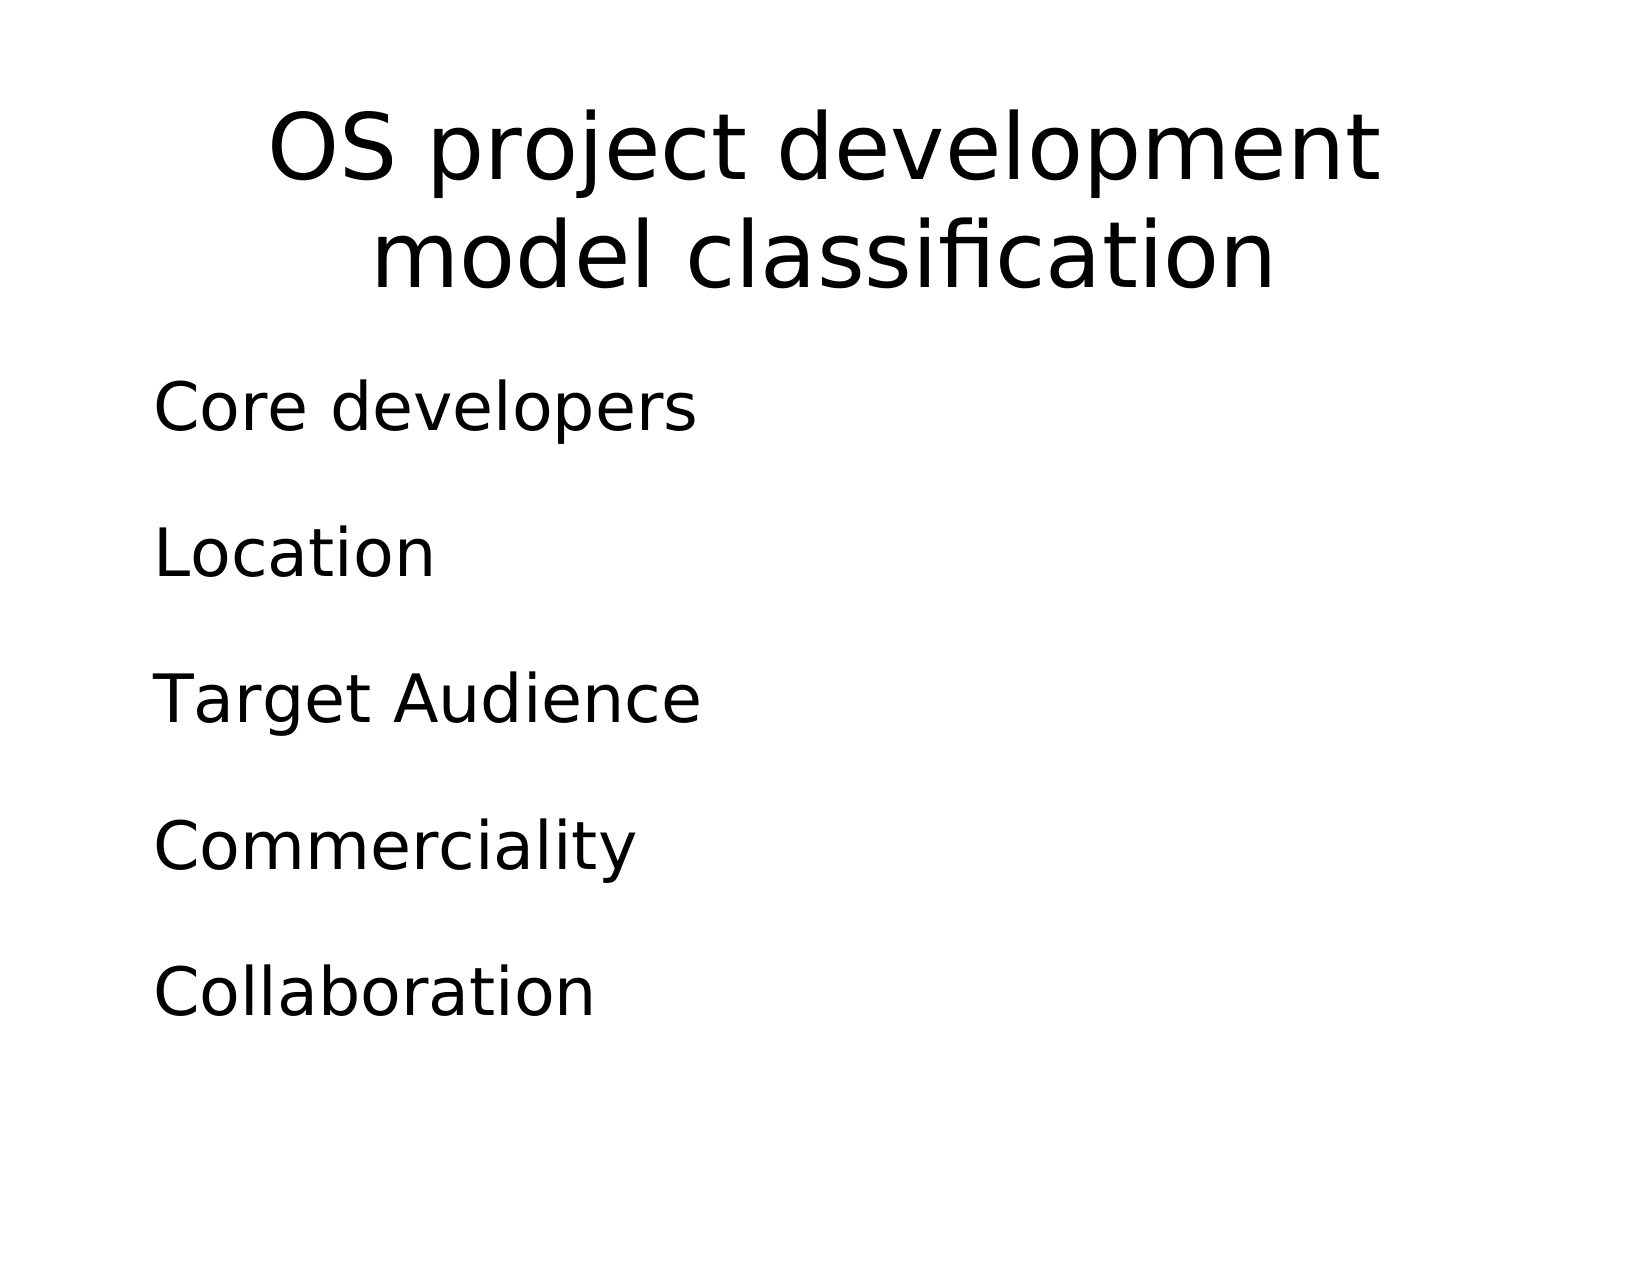

# OS project development model classification
Core developers
Location
Target Audience
Commerciality
Collaboration